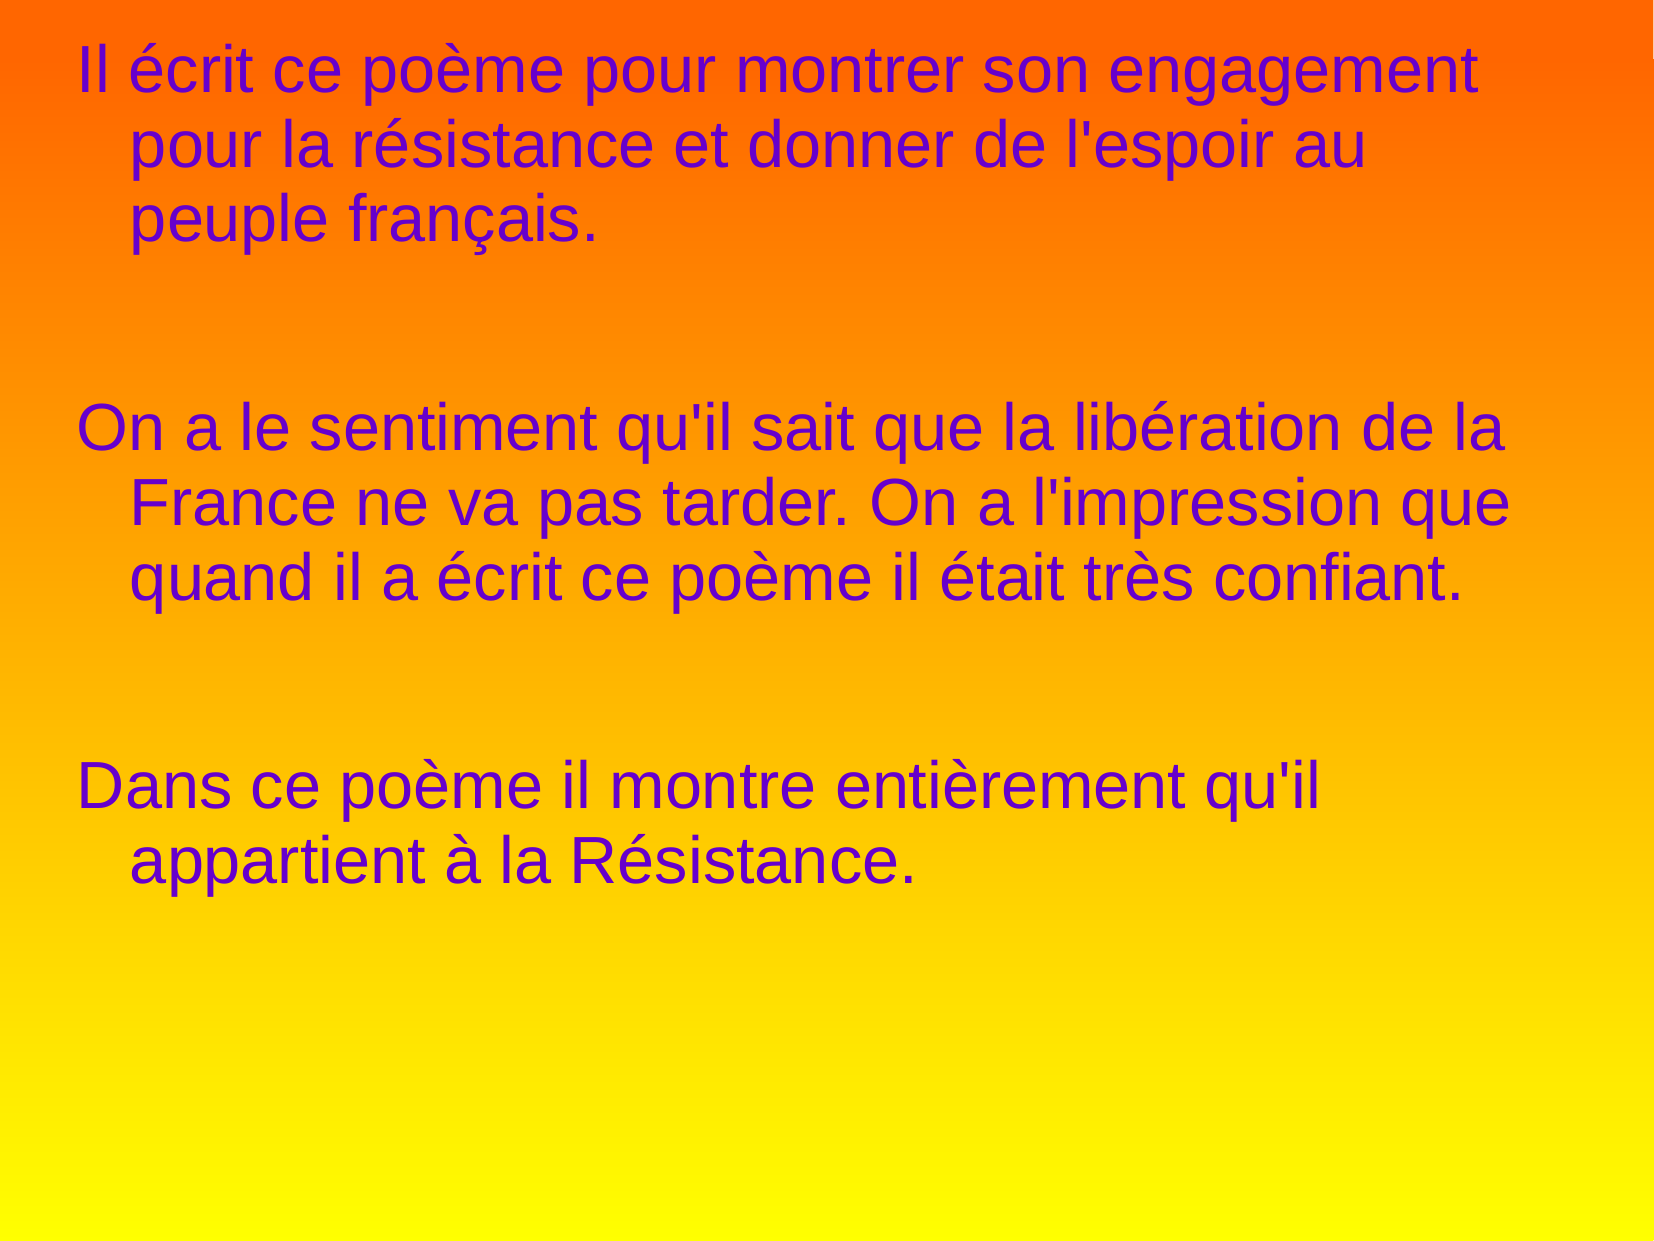

# Il écrit ce poème pour montrer son engagement pour la résistance et donner de l'espoir au peuple français.
On a le sentiment qu'il sait que la libération de la France ne va pas tarder. On a l'impression que quand il a écrit ce poème il était très confiant.
Dans ce poème il montre entièrement qu'il appartient à la Résistance.